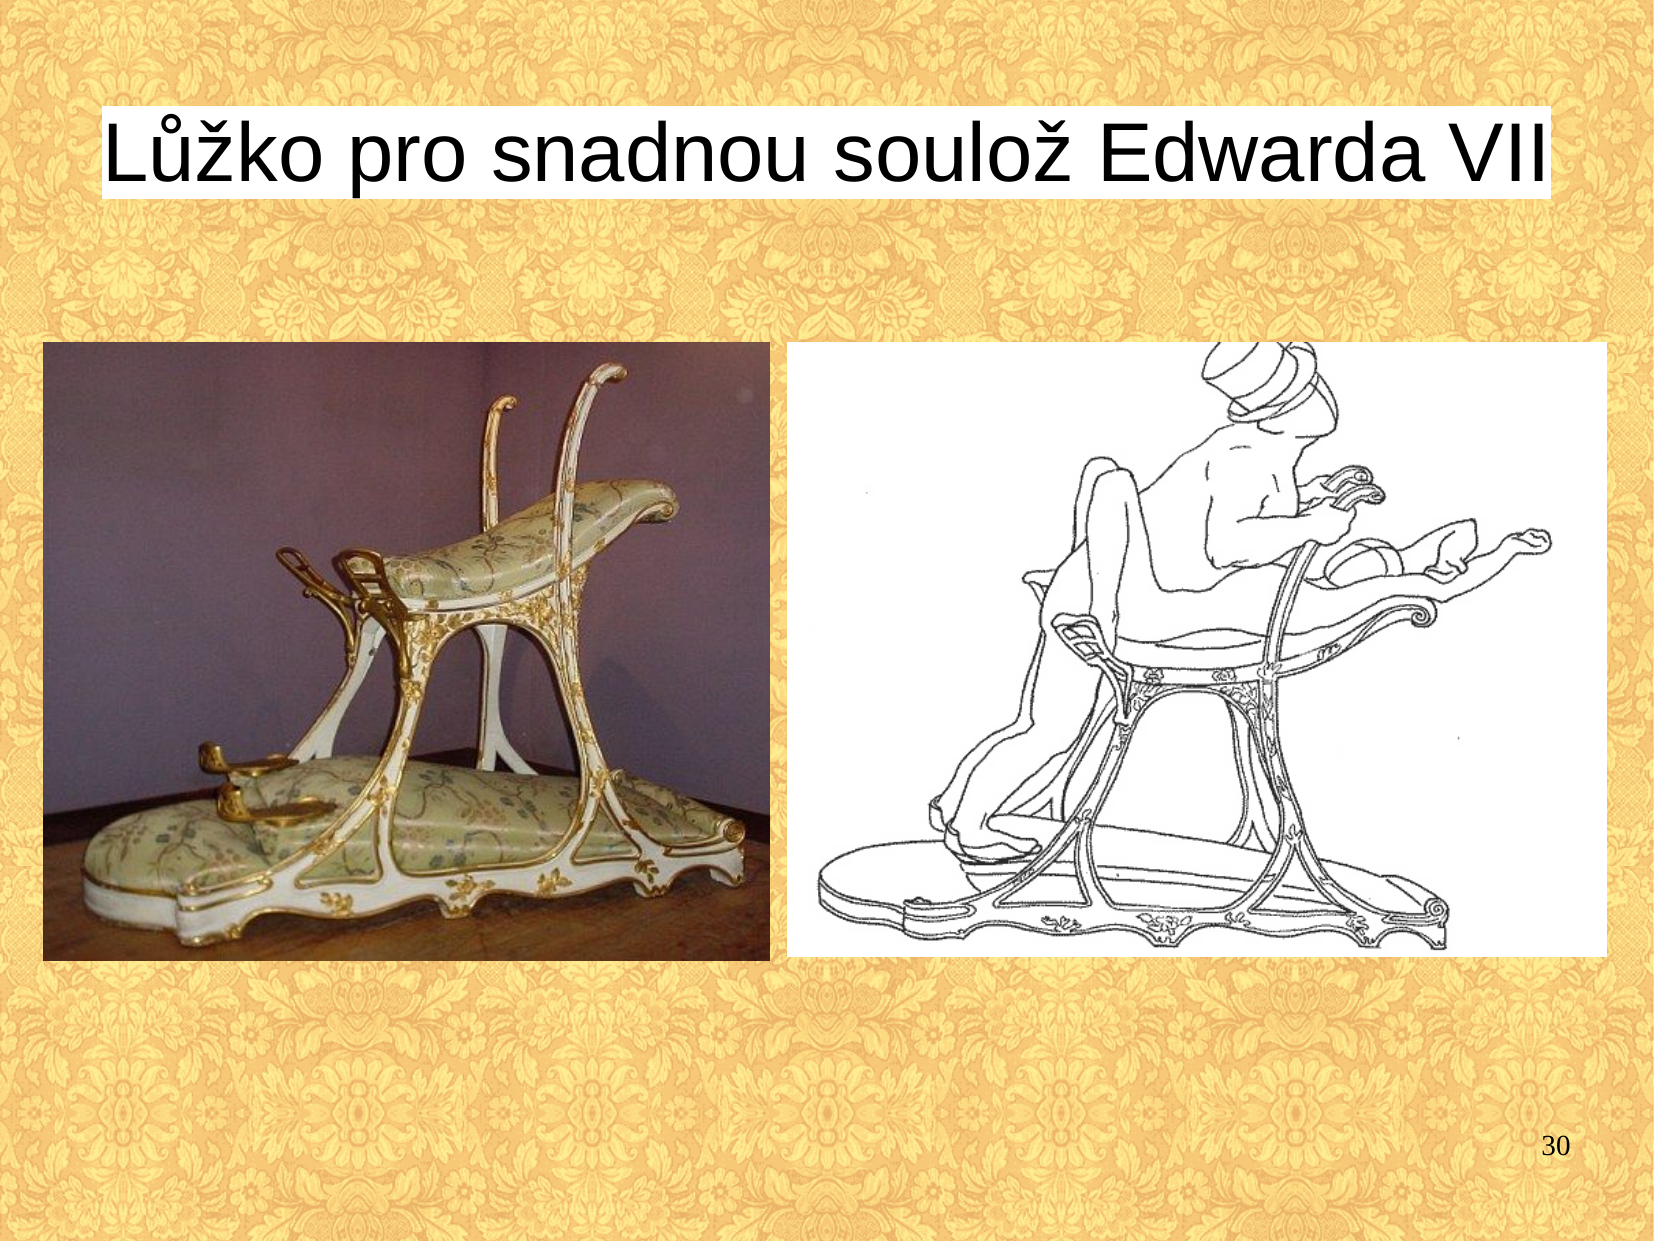

# Lůžko pro snadnou soulož Edwarda VII
30